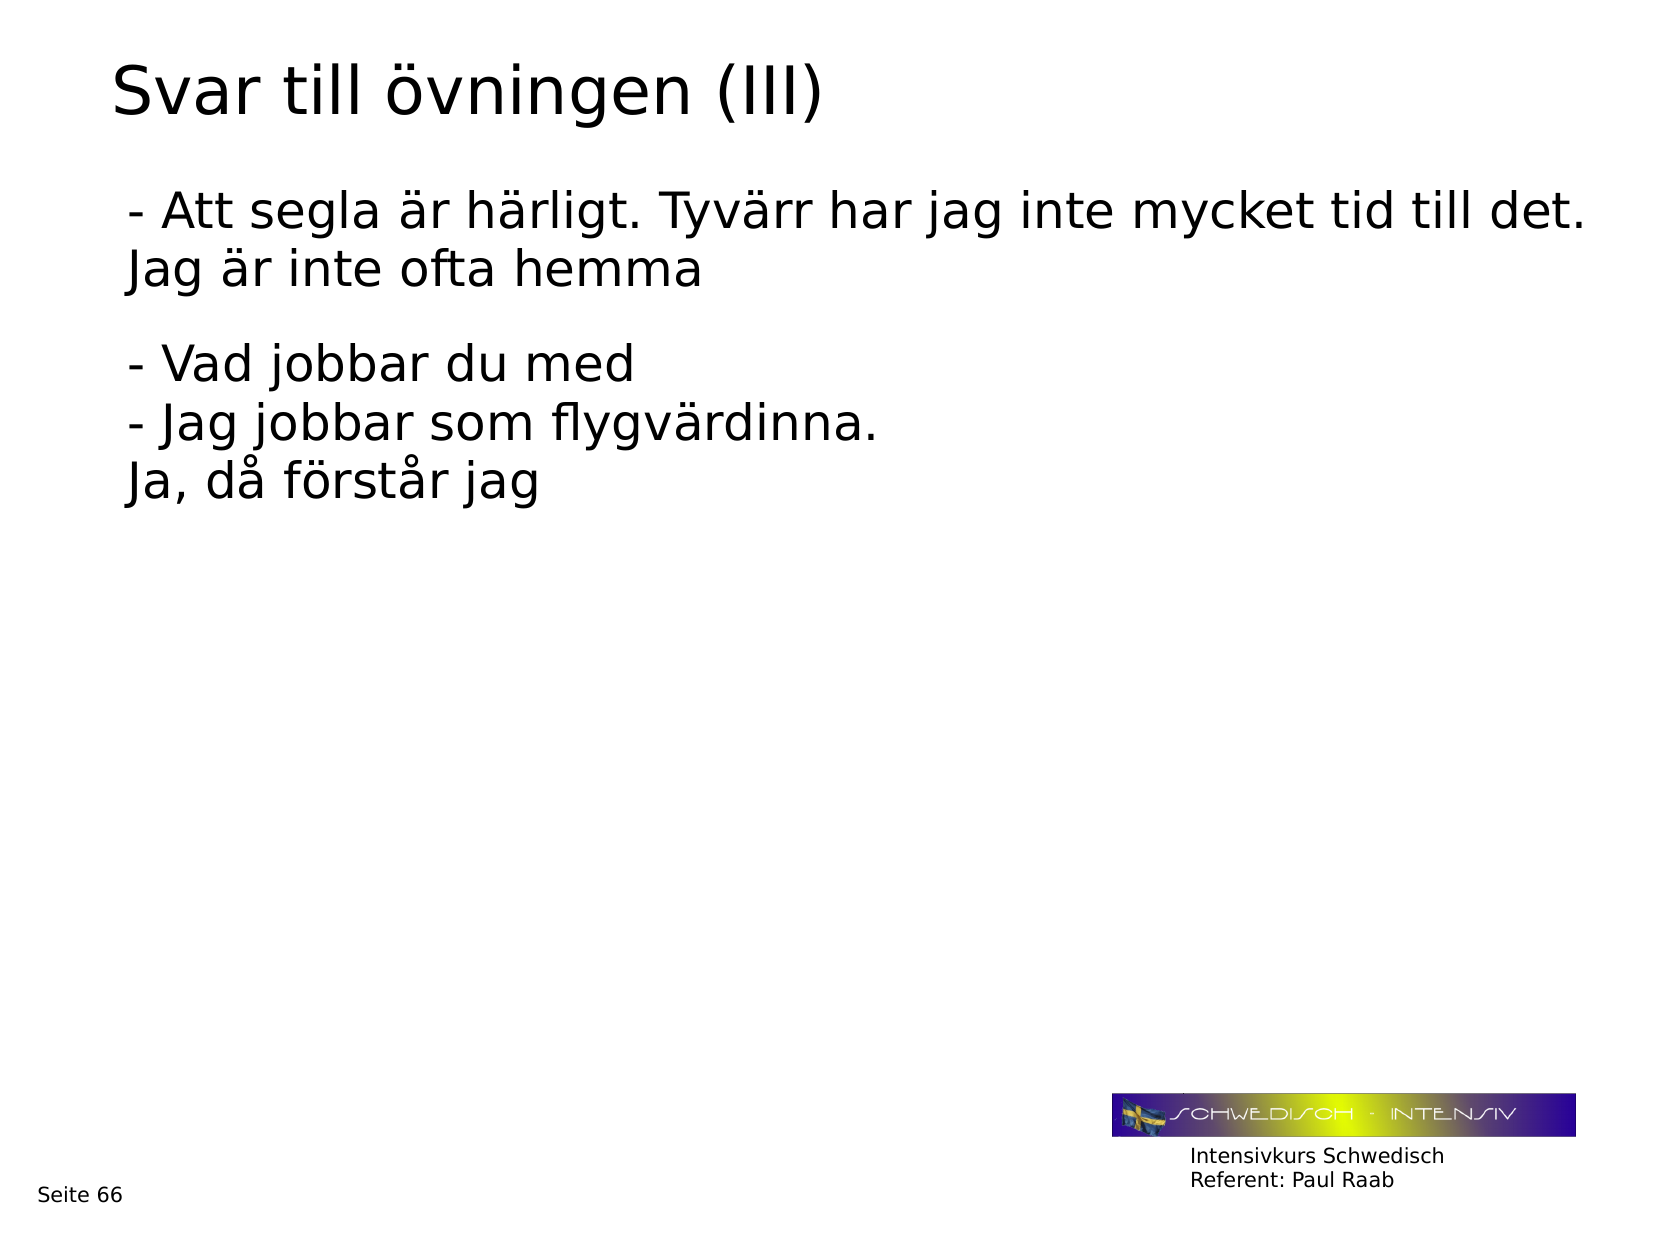

Svar till övningen (III)
- Att segla är härligt. Tyvärr har jag inte mycket tid till det.
Jag är inte ofta hemma
- Vad jobbar du med
- Jag jobbar som flygvärdinna.
Ja, då förstår jag